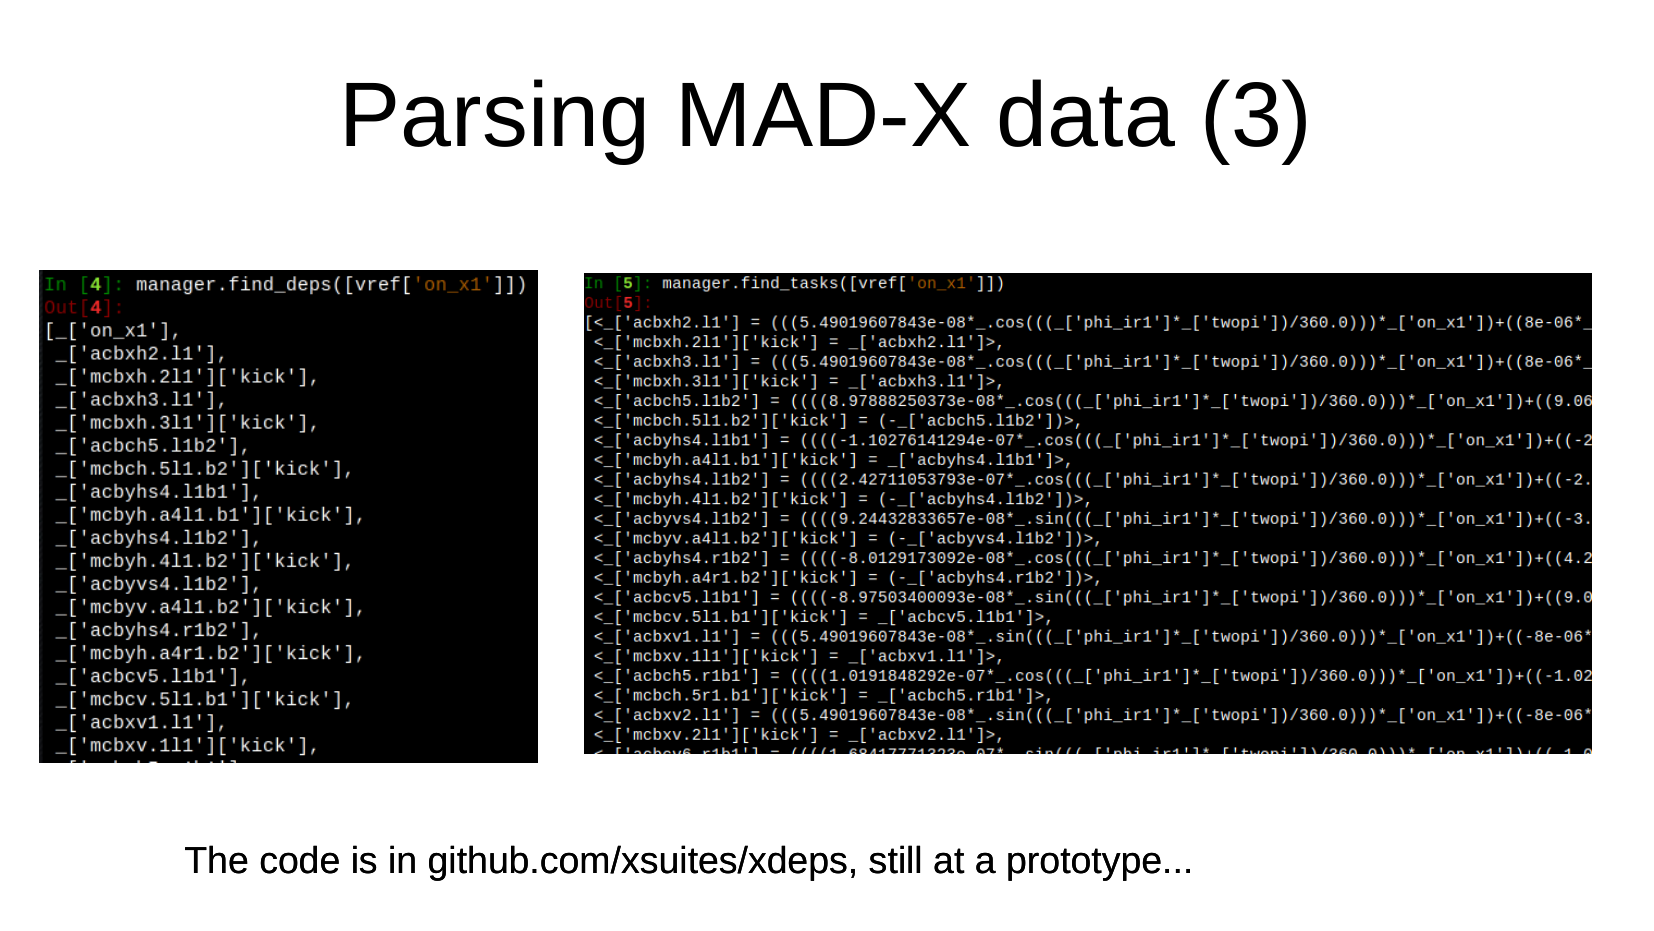

# Parsing MAD-X data (3)
The code is in github.com/xsuites/xdeps, still at a prototype...
The code is in github.com/xsuites/xdeps, still at a prototype...